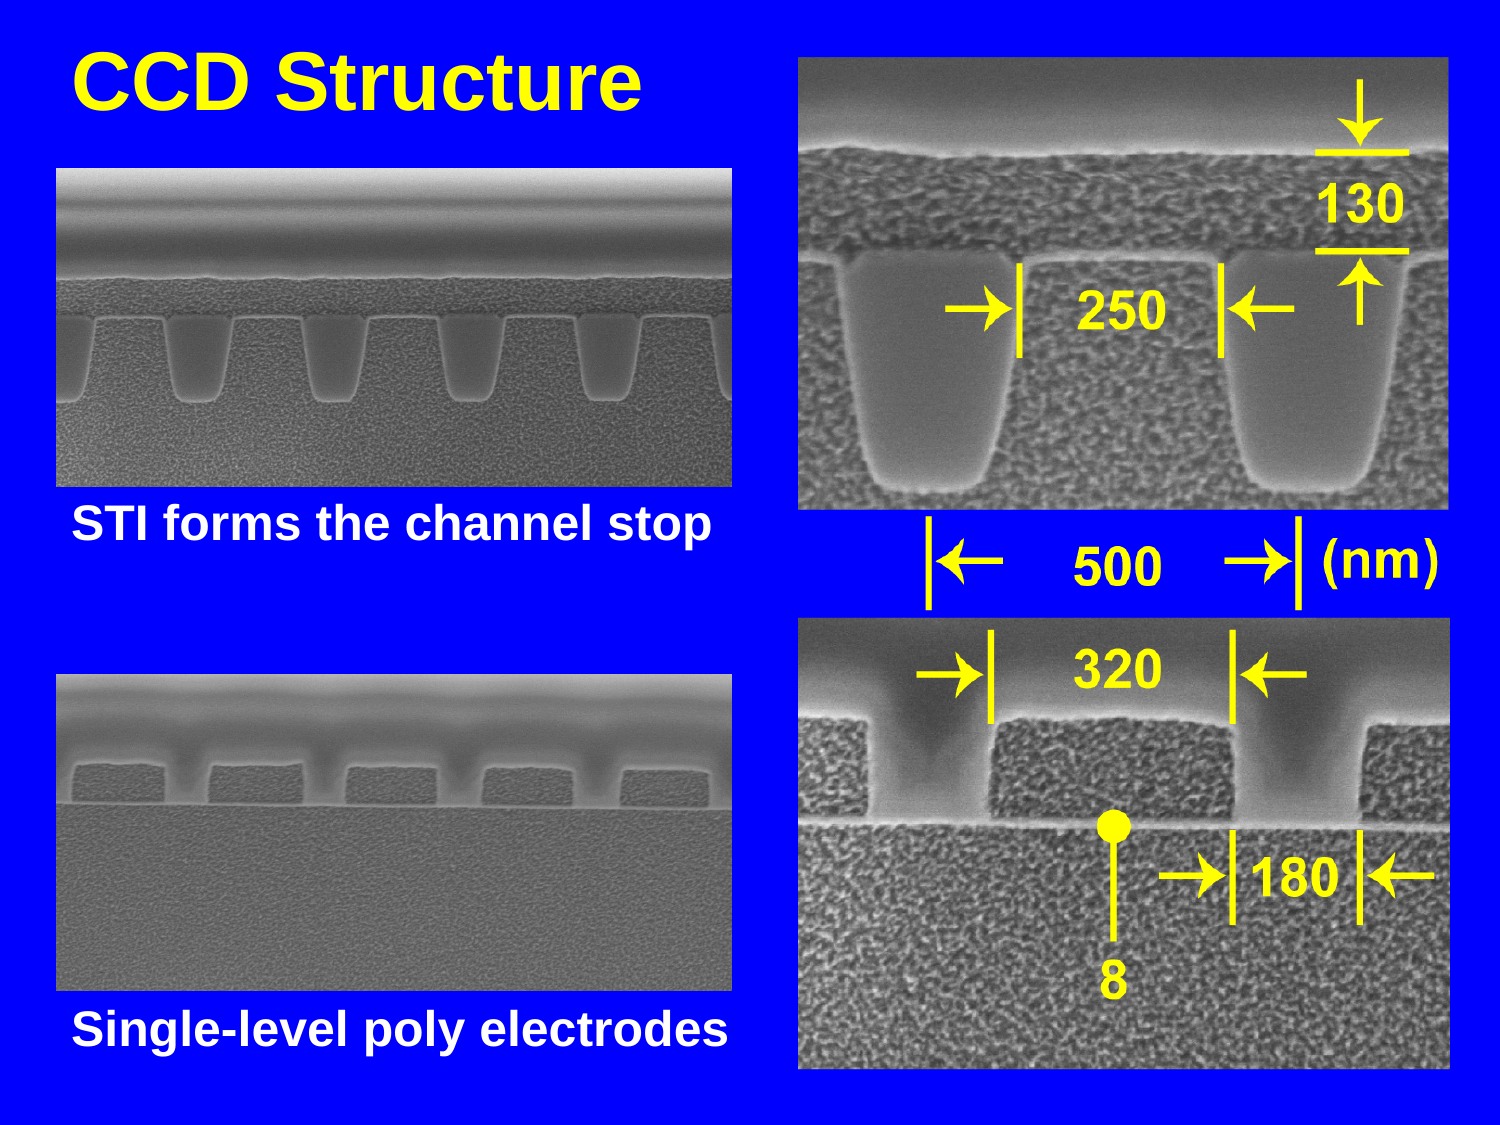

# CCD Structure
STI forms the channel stop
Single-level poly electrodes